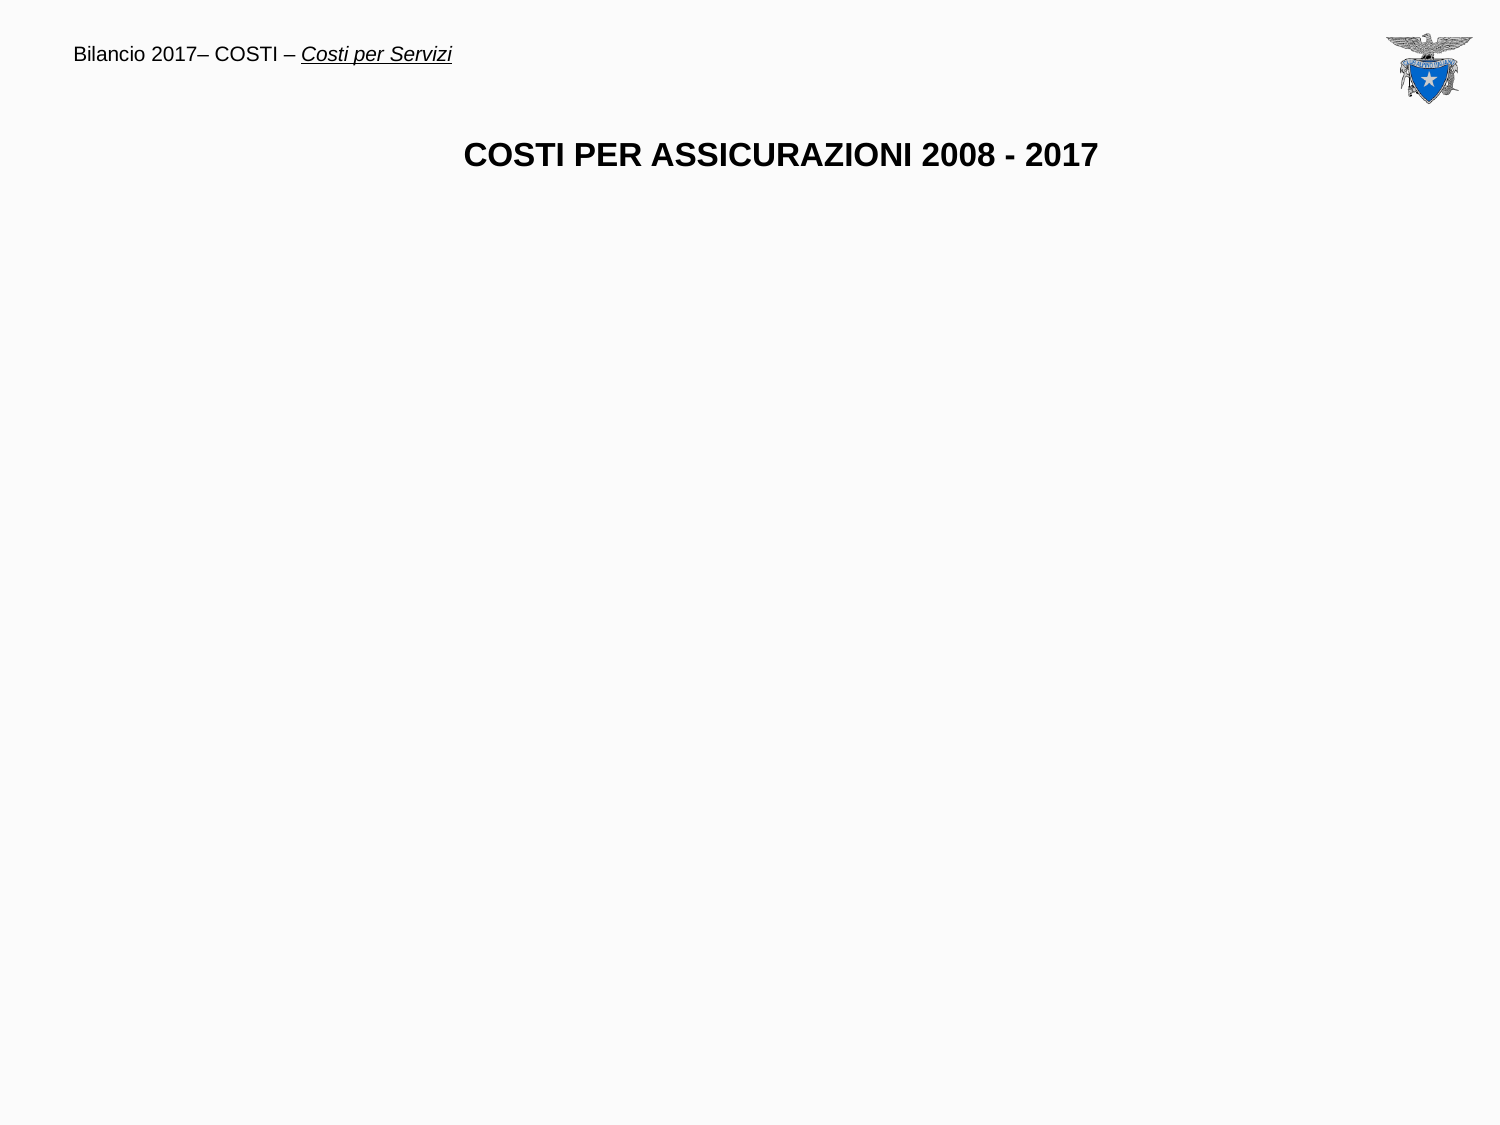

Bilancio 2017– COSTI – Costi per Servizi
COSTI PER ASSICURAZIONI 2008 - 2017